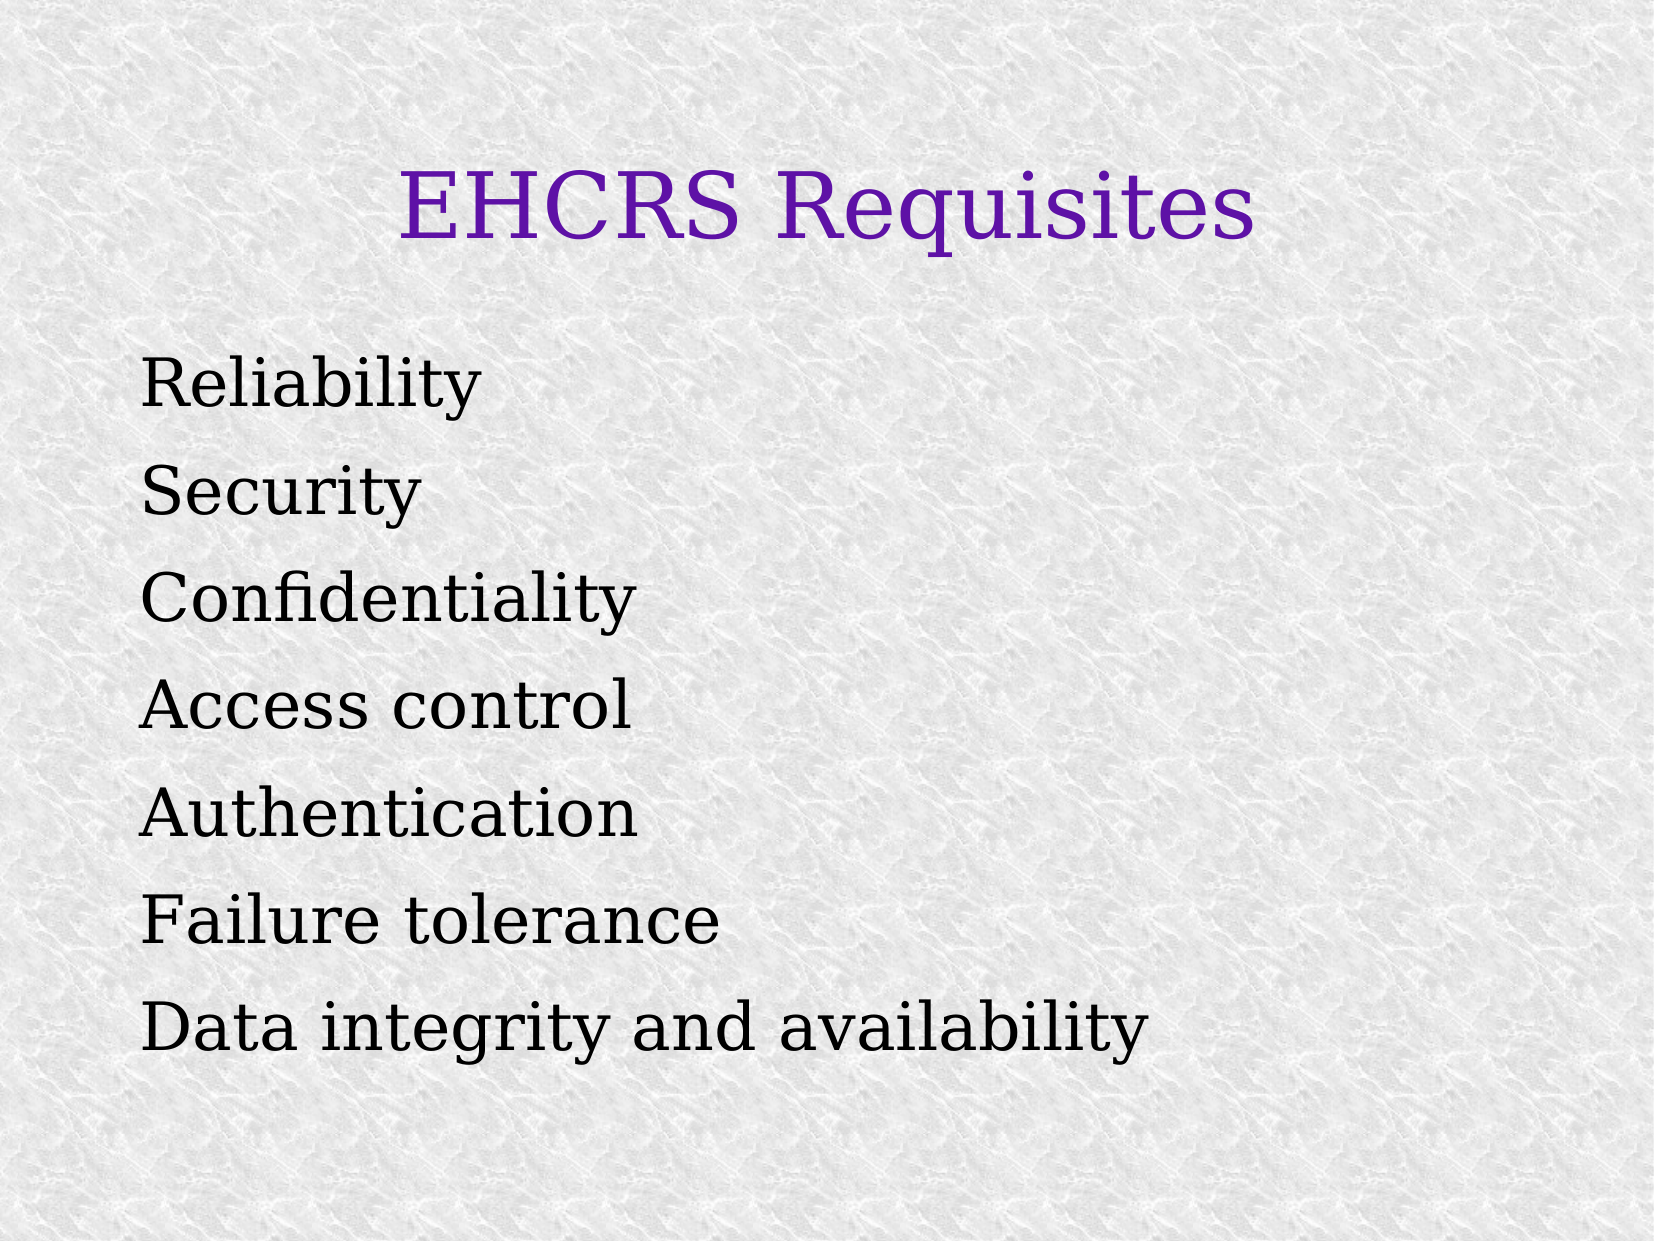

# EHCRS Requisites
Reliability
Security
Confidentiality
Access control
Authentication
Failure tolerance
Data integrity and availability